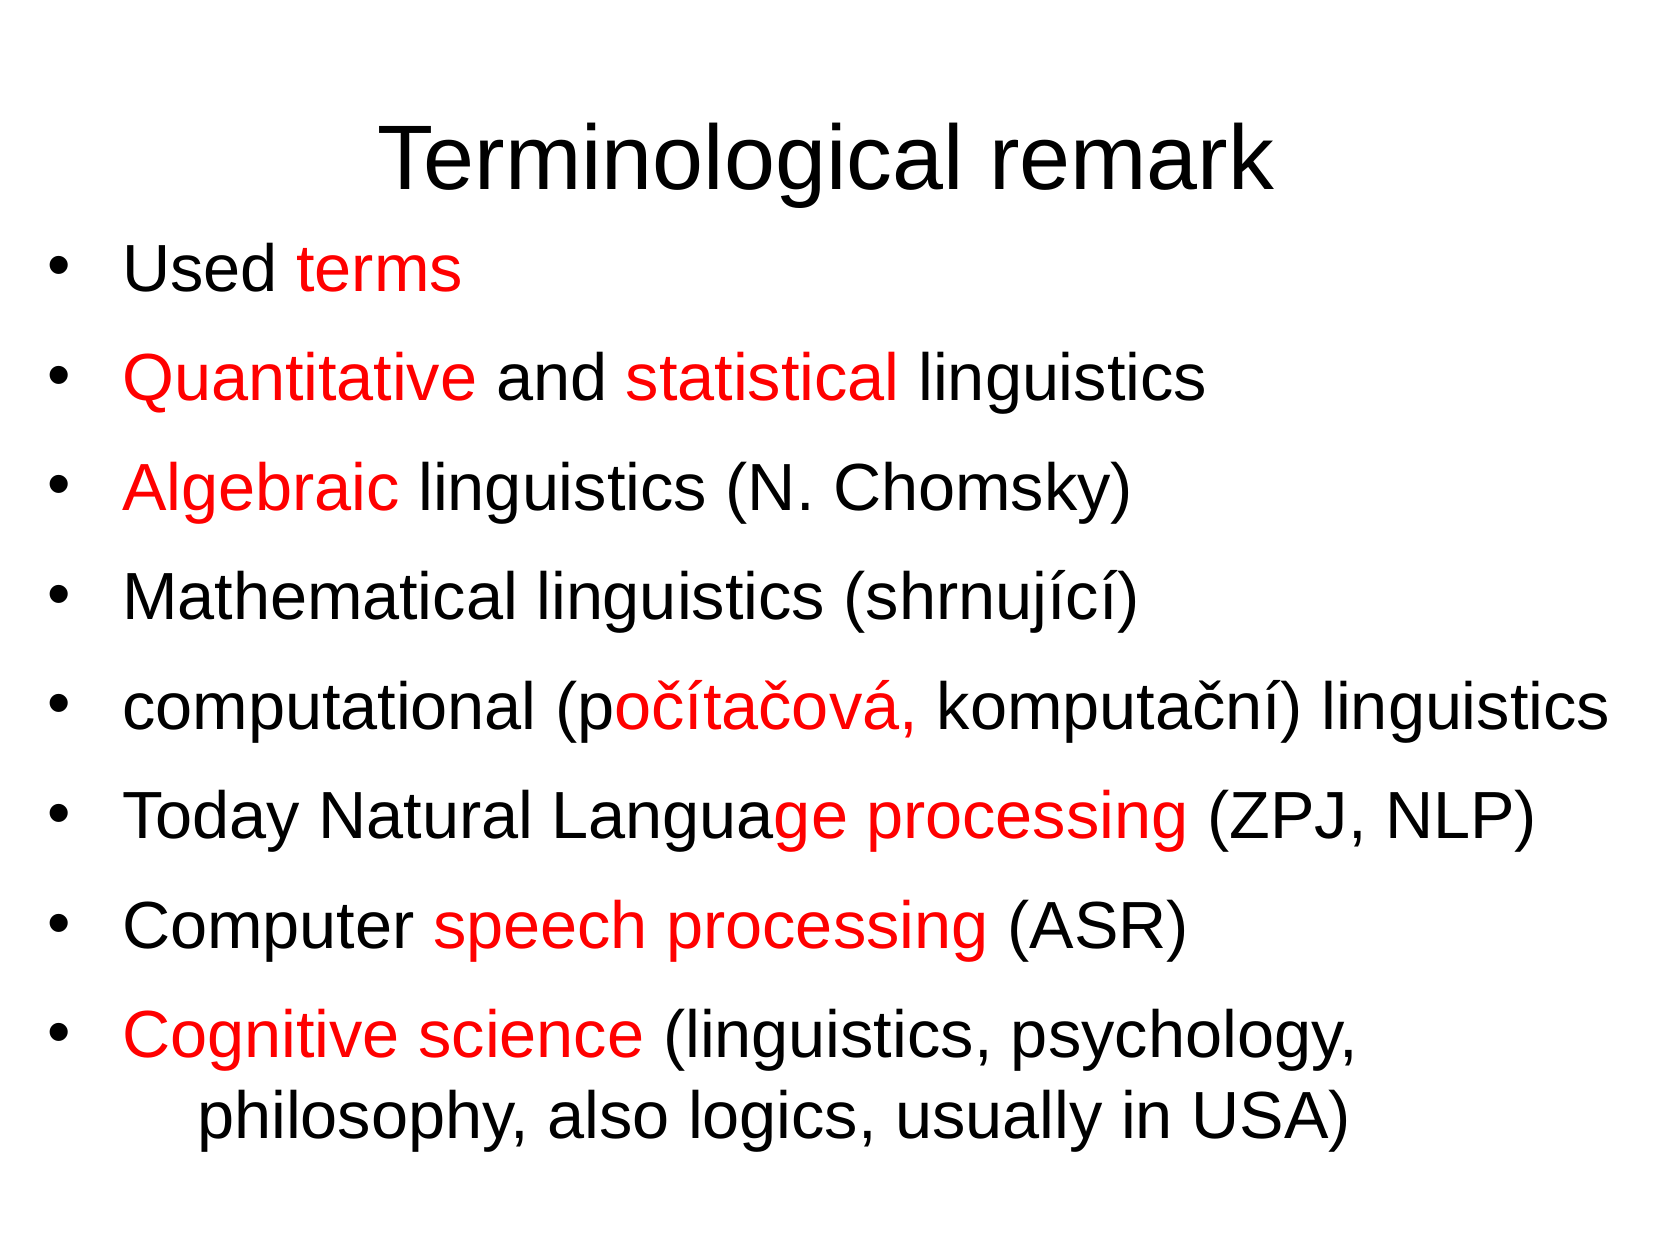

# Terminological remark
Used terms
Quantitative and statistical linguistics
Algebraic linguistics (N. Chomsky)
Mathematical linguistics (shrnující)
computational (počítačová, komputační) linguistics
Today Natural Language processing (ZPJ, NLP)
Computer speech processing (ASR)
Cognitive science (linguistics, psychology, philosophy, also logics, usually in USA)